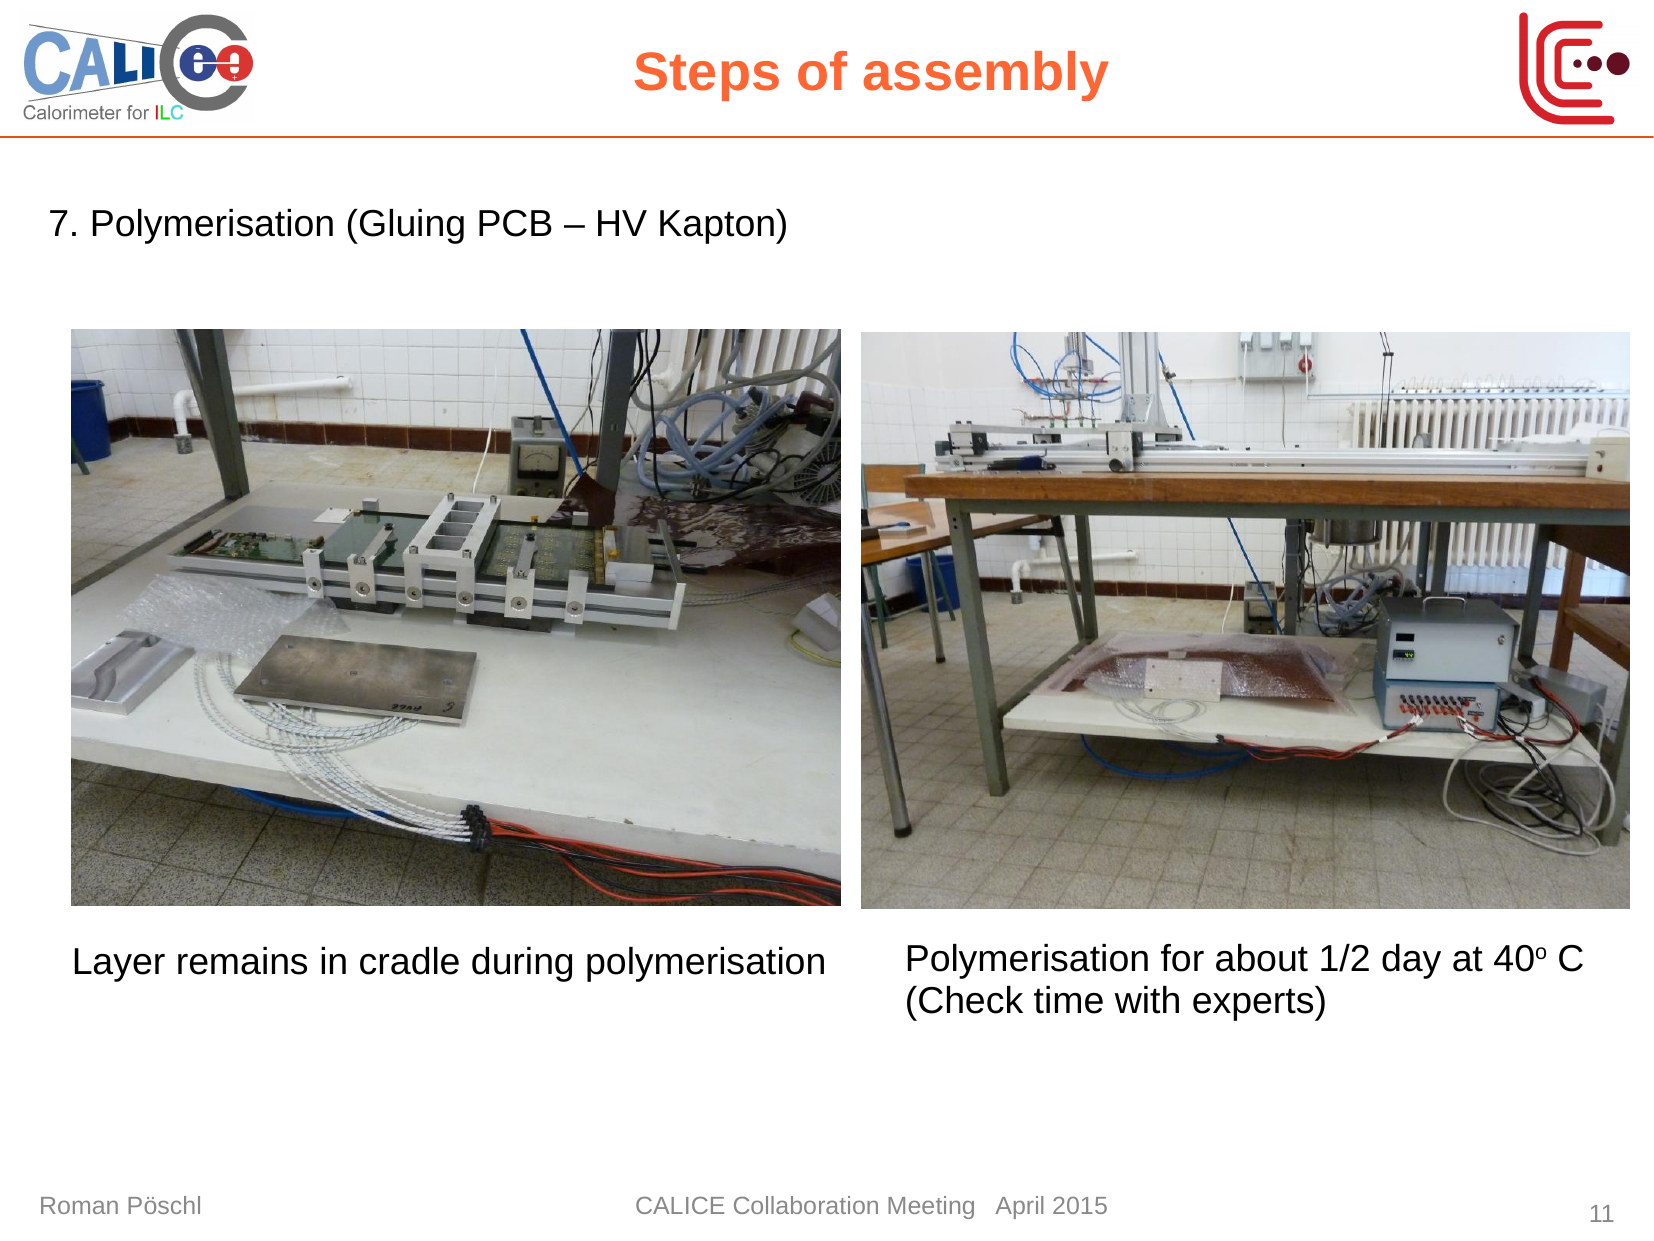

# Steps of assembly
7. Polymerisation (Gluing PCB – HV Kapton)
Polymerisation for about 1/2 day at 40o C
(Check time with experts)
Layer remains in cradle during polymerisation